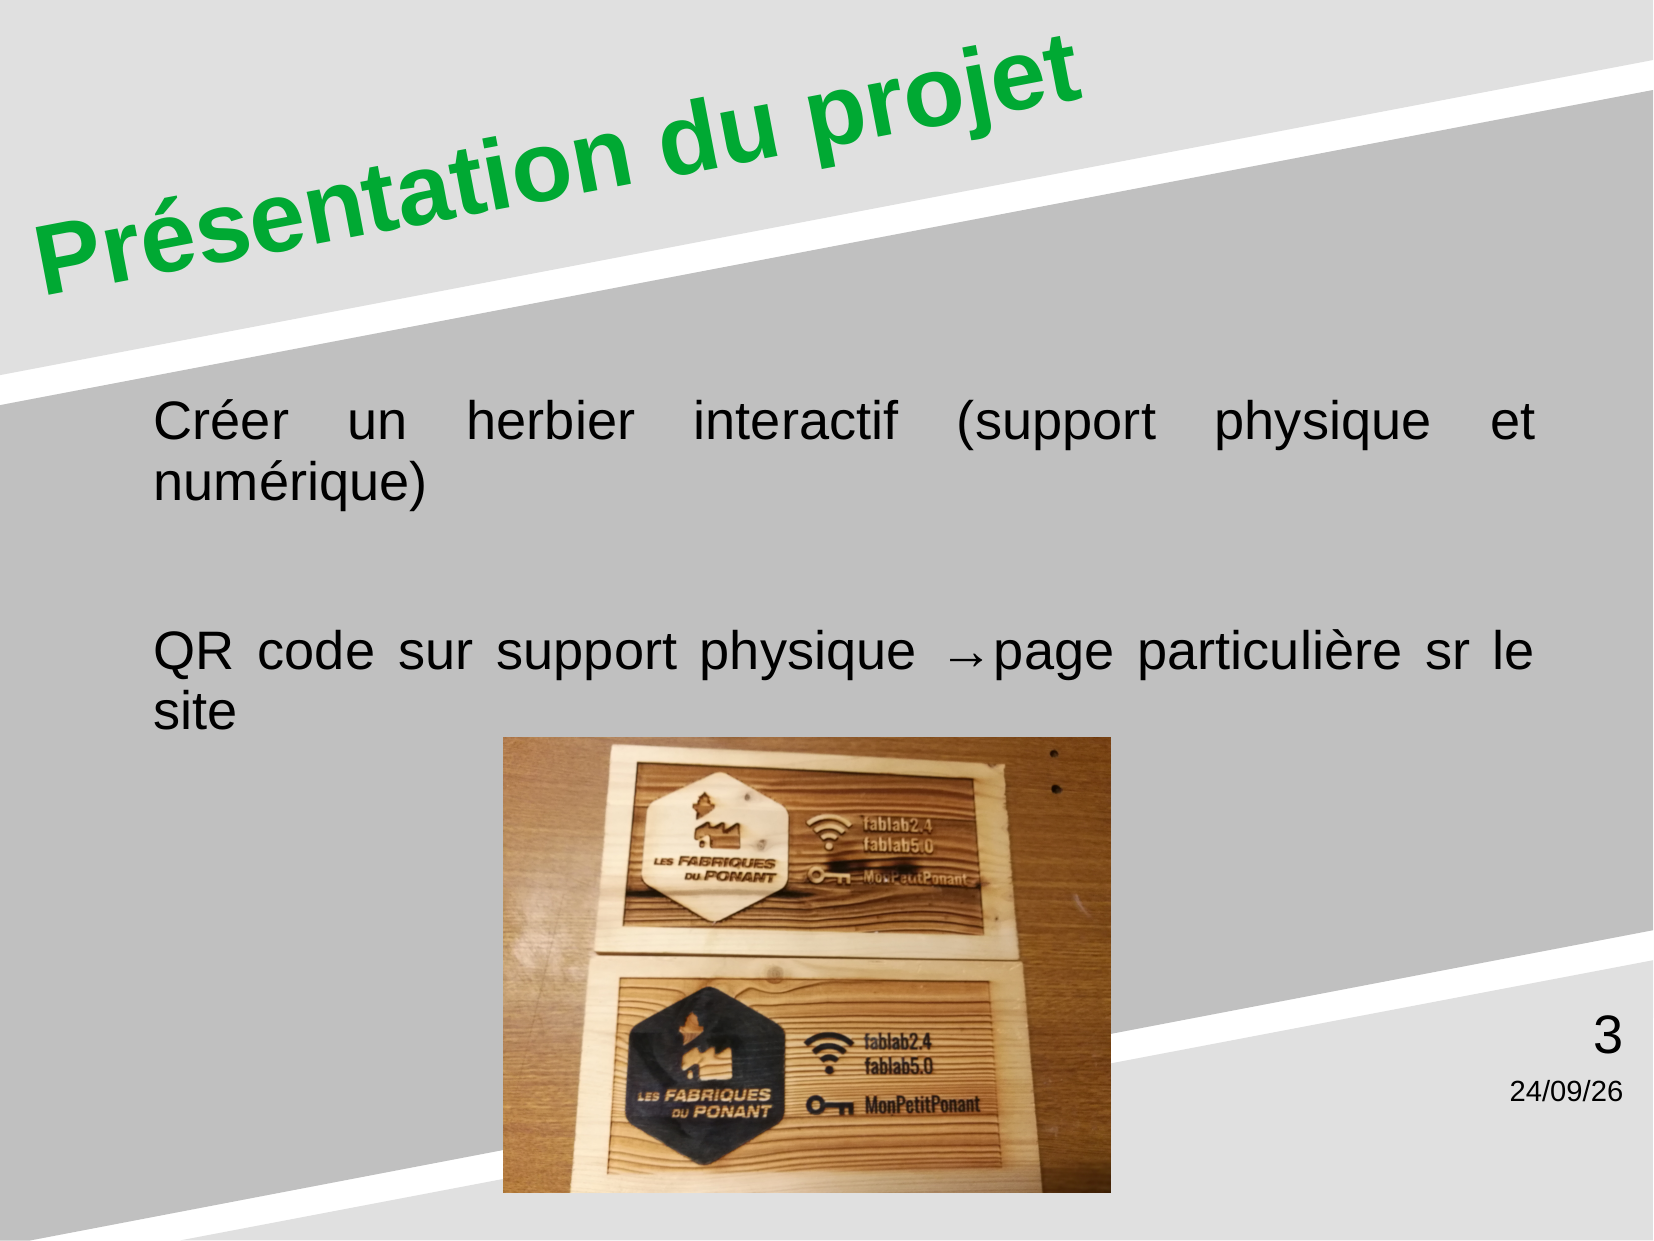

# Présentation du projet
Créer un herbier interactif (support physique et numérique)
QR code sur support physique →page particulière sr le site
3